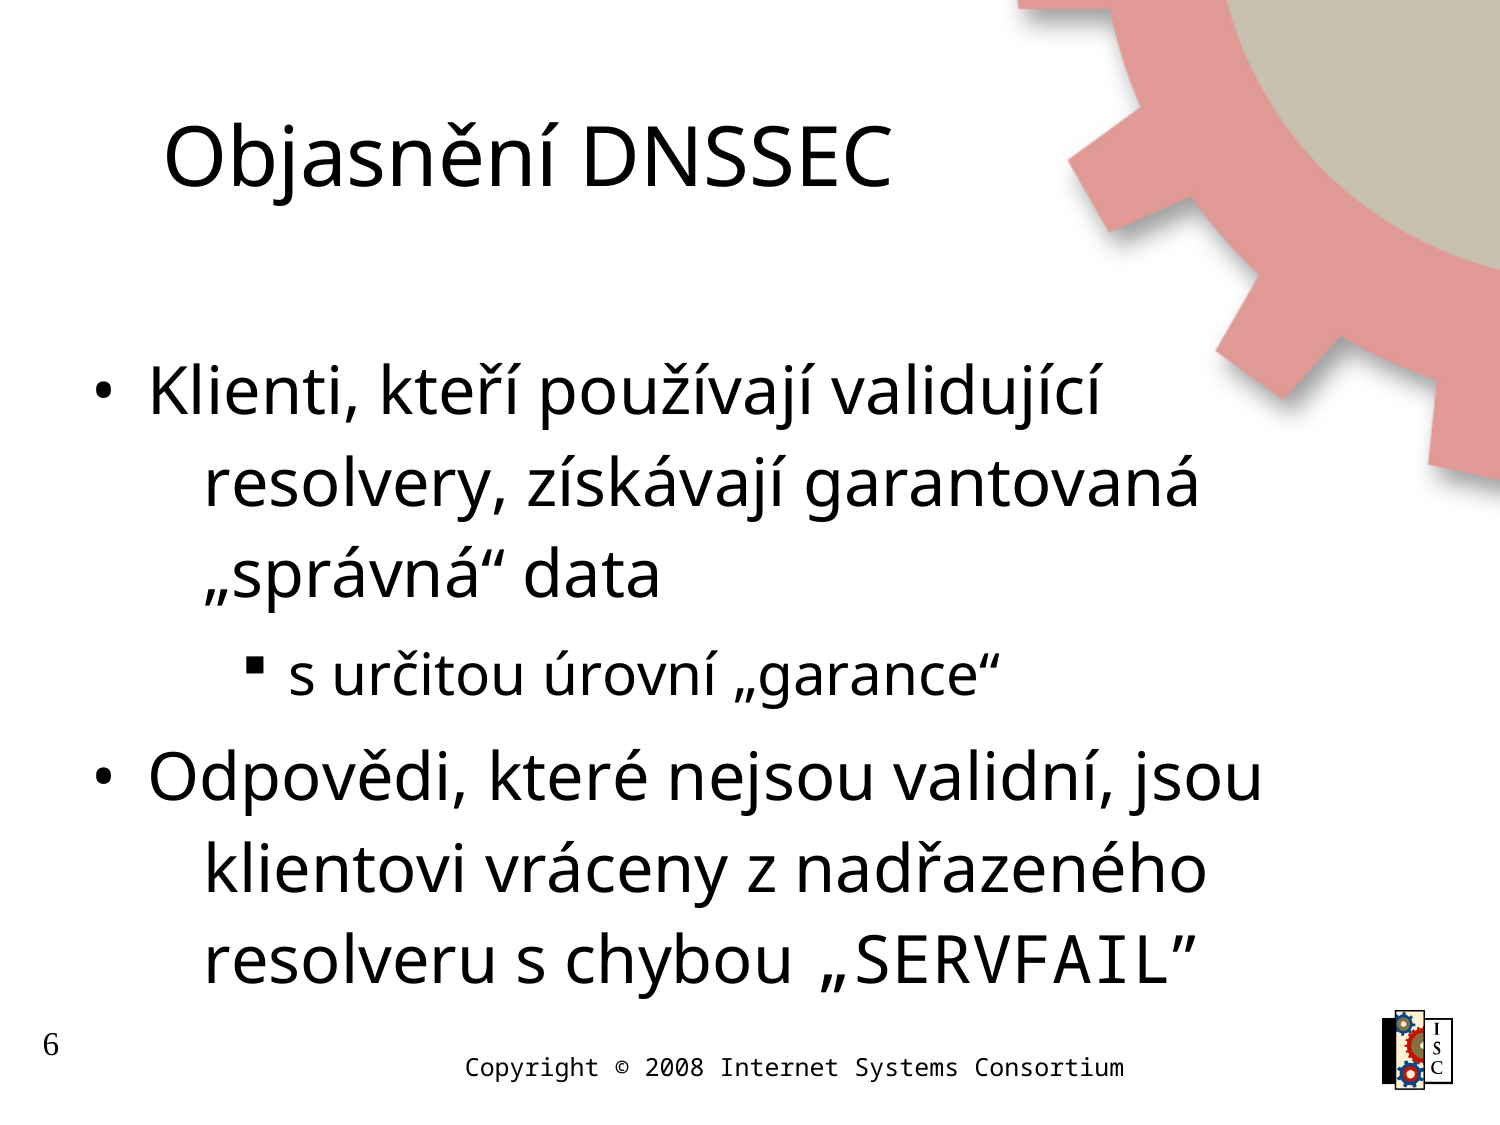

# Objasnění DNSSEC
Klienti, kteří používají validující resolvery, získávají garantovaná „správná“ data
s určitou úrovní „garance“
Odpovědi, které nejsou validní, jsou klientovi vráceny z nadřazeného resolveru s chybou „SERVFAIL”